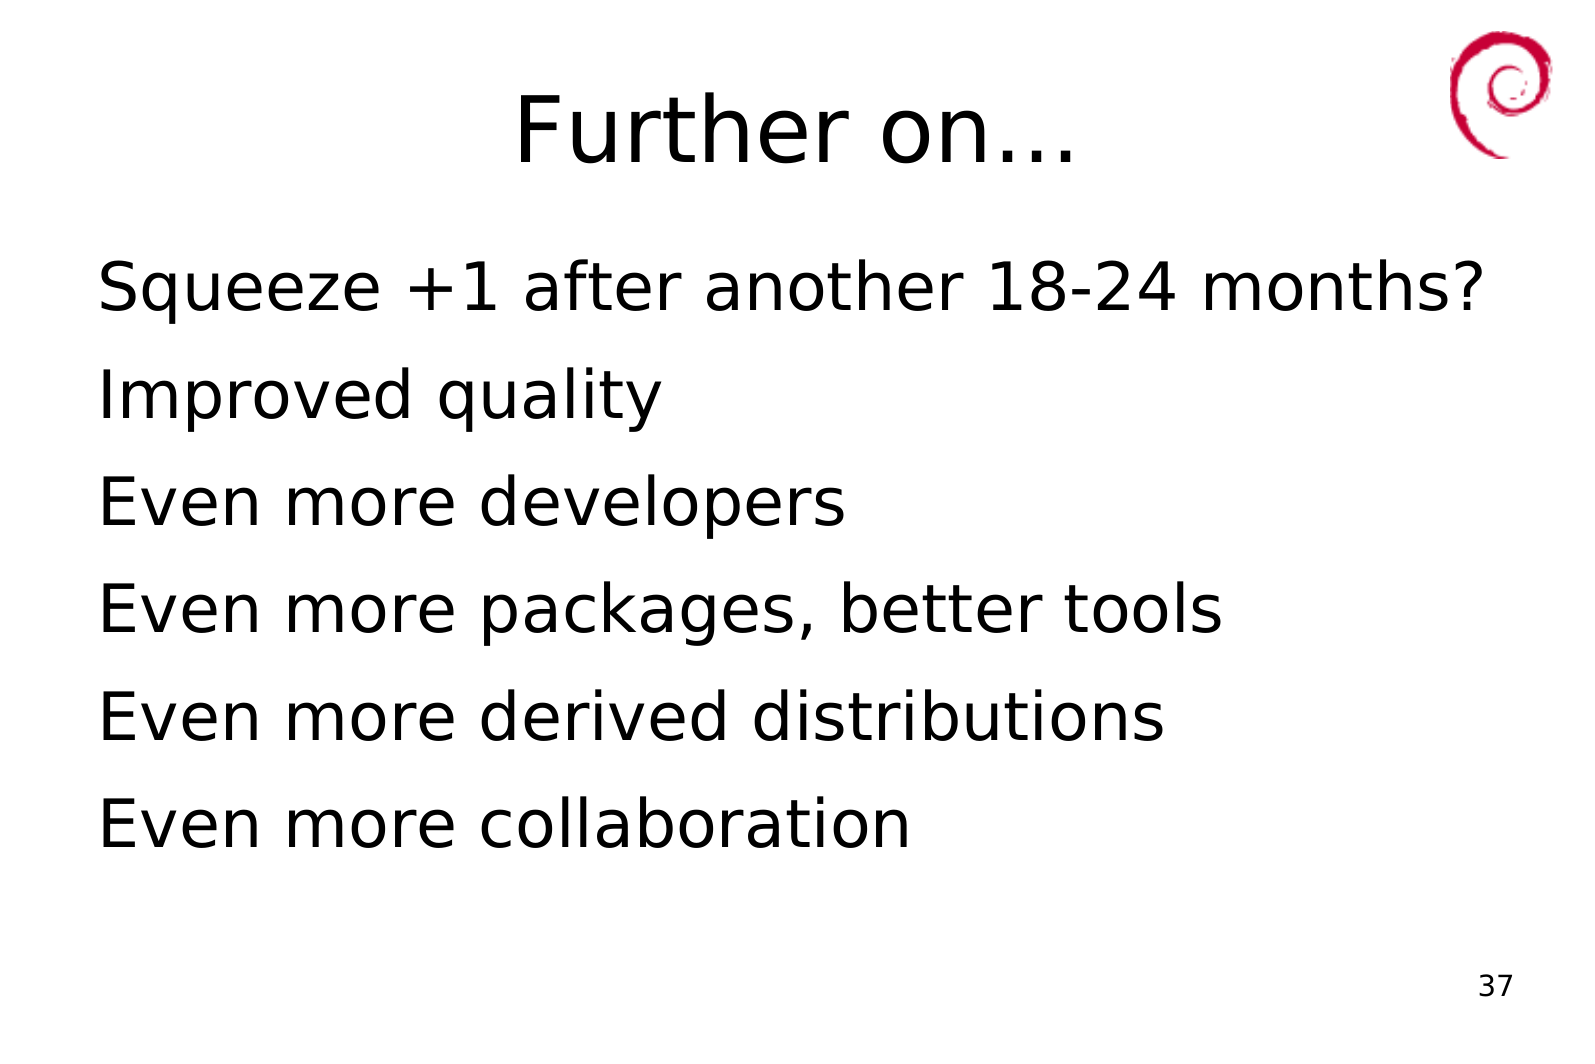

# Further on...
Squeeze +1 after another 18-24 months?
Improved quality
Even more developers
Even more packages, better tools
Even more derived distributions
Even more collaboration
37